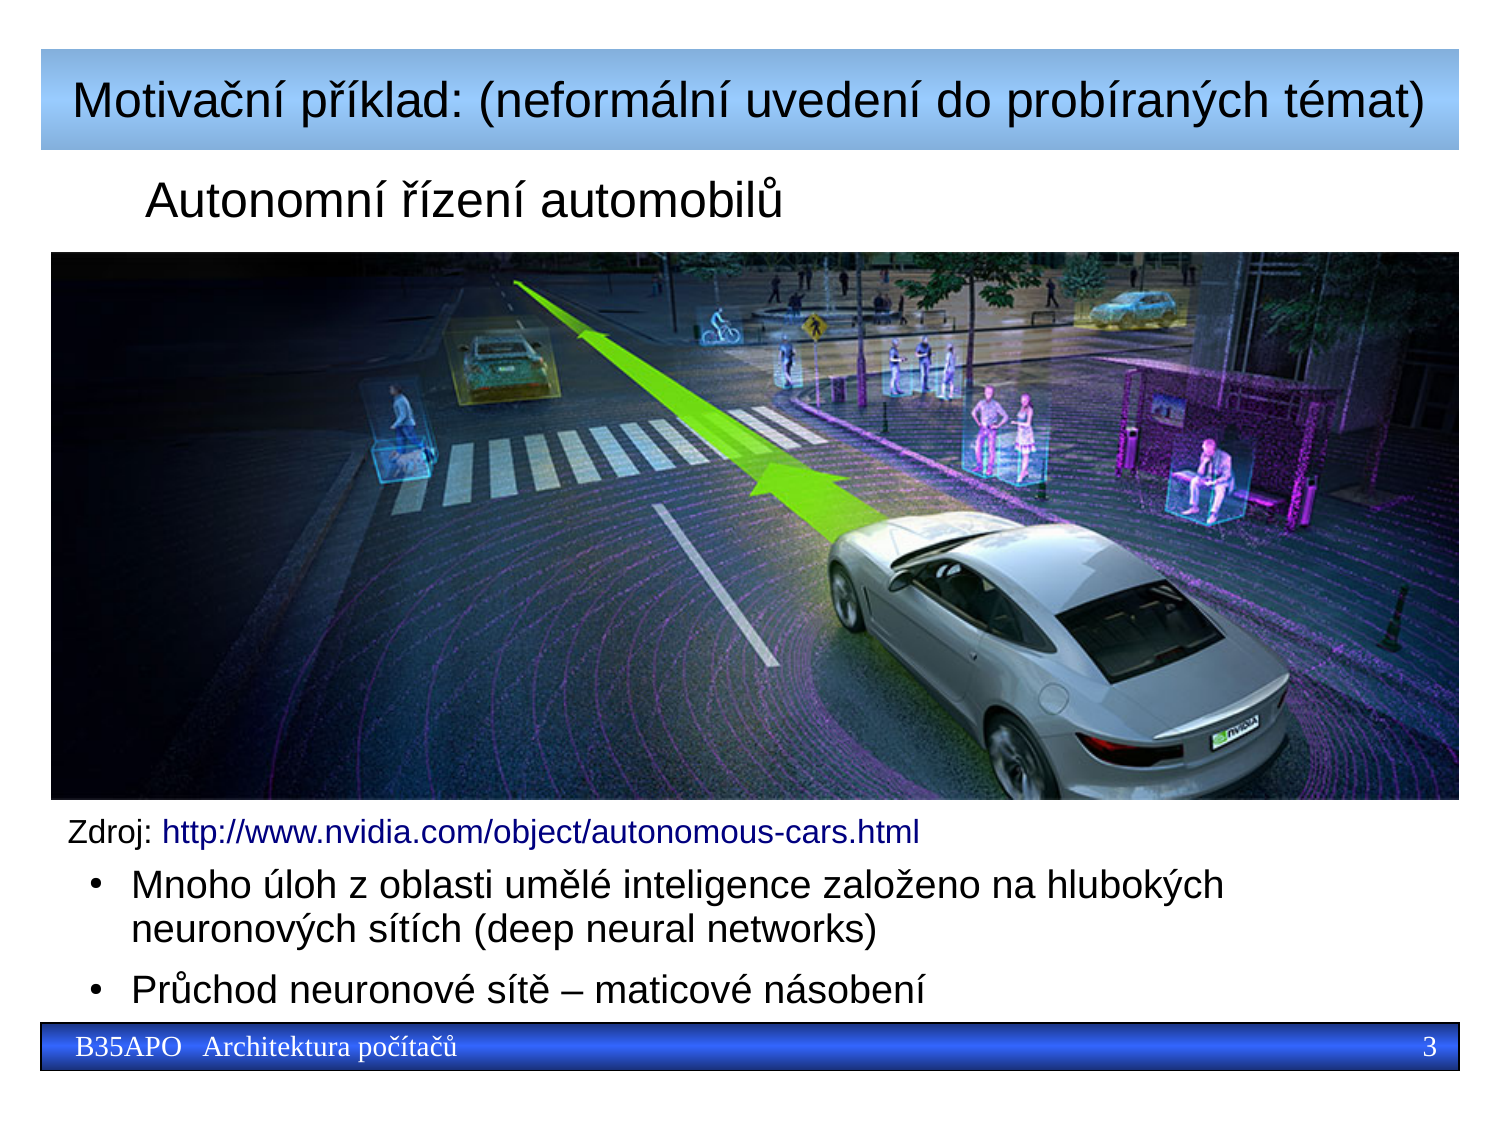

# Motivační příklad: (neformální uvedení do probíraných témat)
Autonomní řízení automobilů
Zdroj: http://www.nvidia.com/object/autonomous-cars.html
Mnoho úloh z oblasti umělé inteligence založeno na hlubokých neuronových sítích (deep neural networks)
Průchod neuronové sítě – maticové násobení
B35APO Architektura počítačů
3